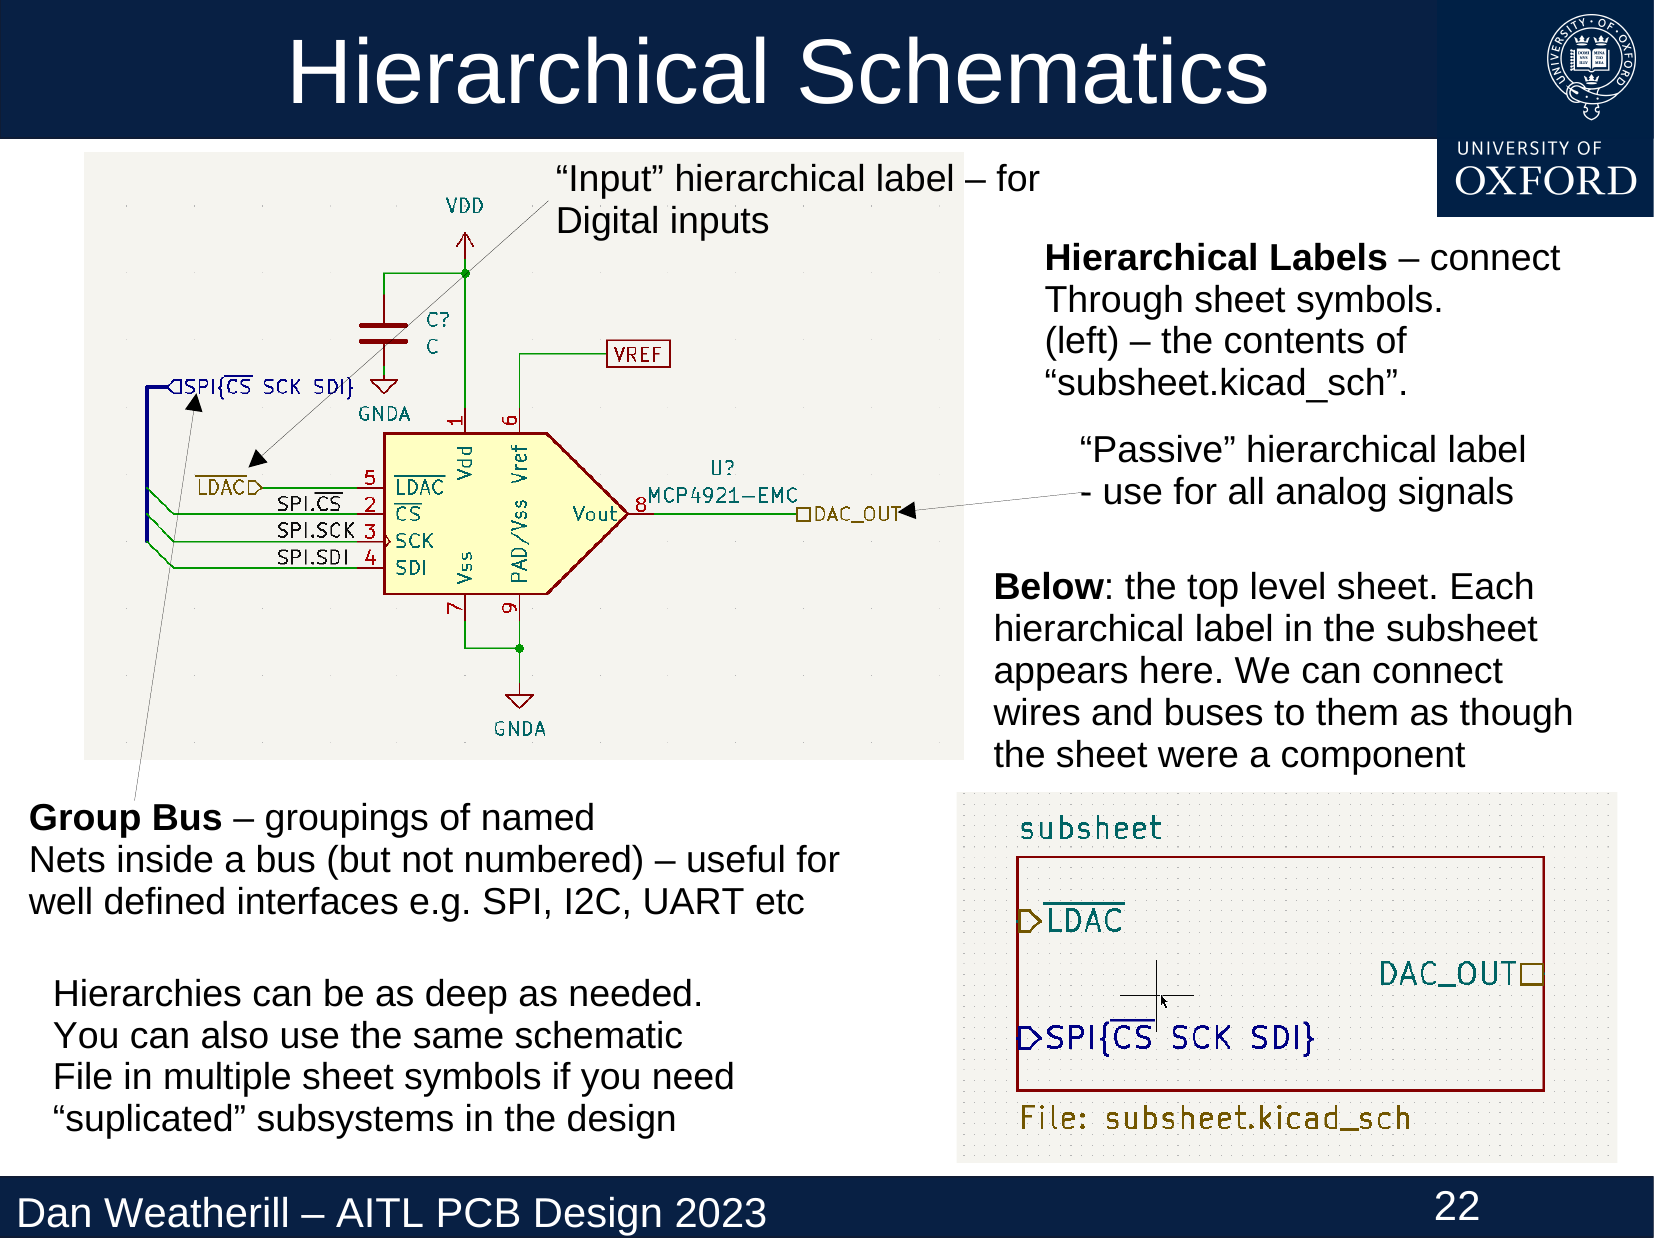

# Hierarchical Schematics
“Input” hierarchical label – for
Digital inputs
Hierarchical Labels – connect
Through sheet symbols.
(left) – the contents of
“subsheet.kicad_sch”.
“Passive” hierarchical label
- use for all analog signals
Below: the top level sheet. Each hierarchical label in the subsheet appears here. We can connect wires and buses to them as though the sheet were a component
Group Bus – groupings of named
Nets inside a bus (but not numbered) – useful for well defined interfaces e.g. SPI, I2C, UART etc
Hierarchies can be as deep as needed.
You can also use the same schematic
File in multiple sheet symbols if you need
“suplicated” subsystems in the design